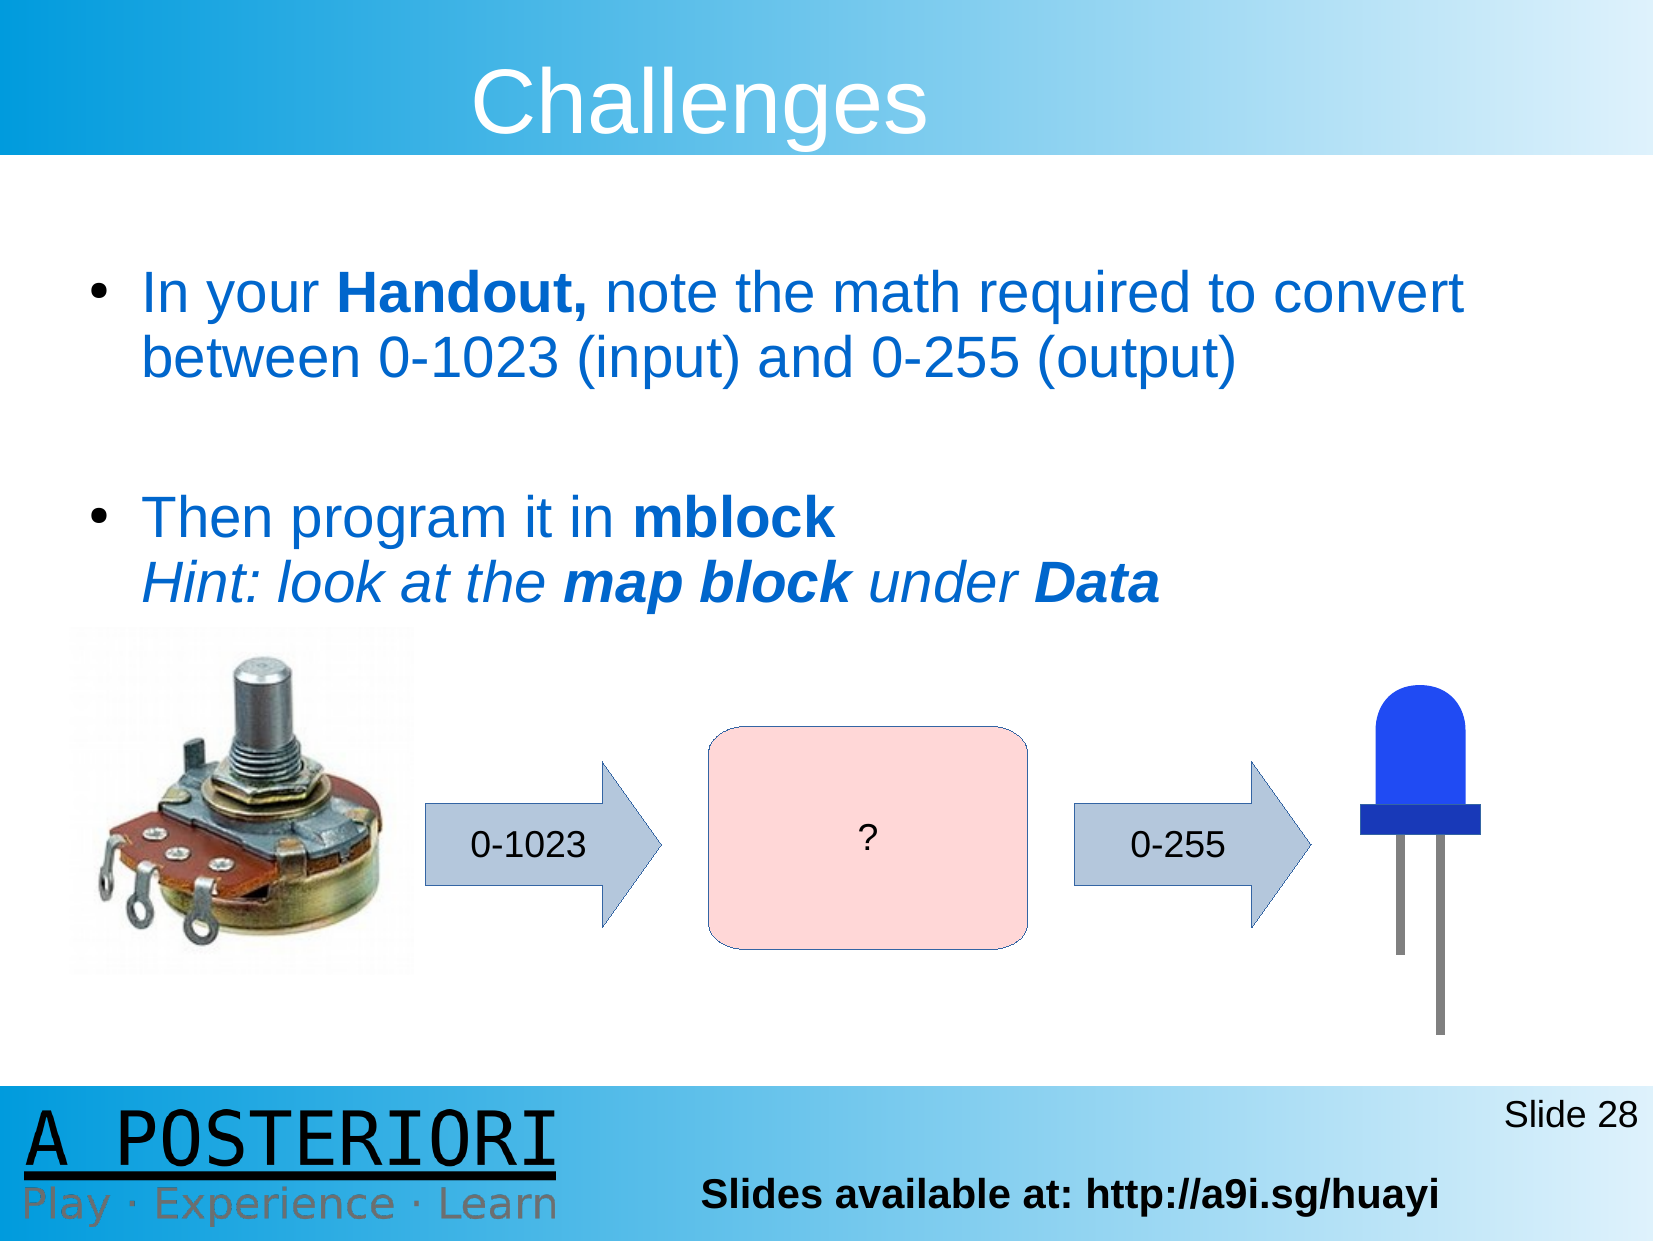

# Challenges
In your Handout, note the math required to convert
between 0-1023 (input) and 0-255 (output)
Then program it in mblock
Hint: look at the map block under Data
?
0-1023
0-255